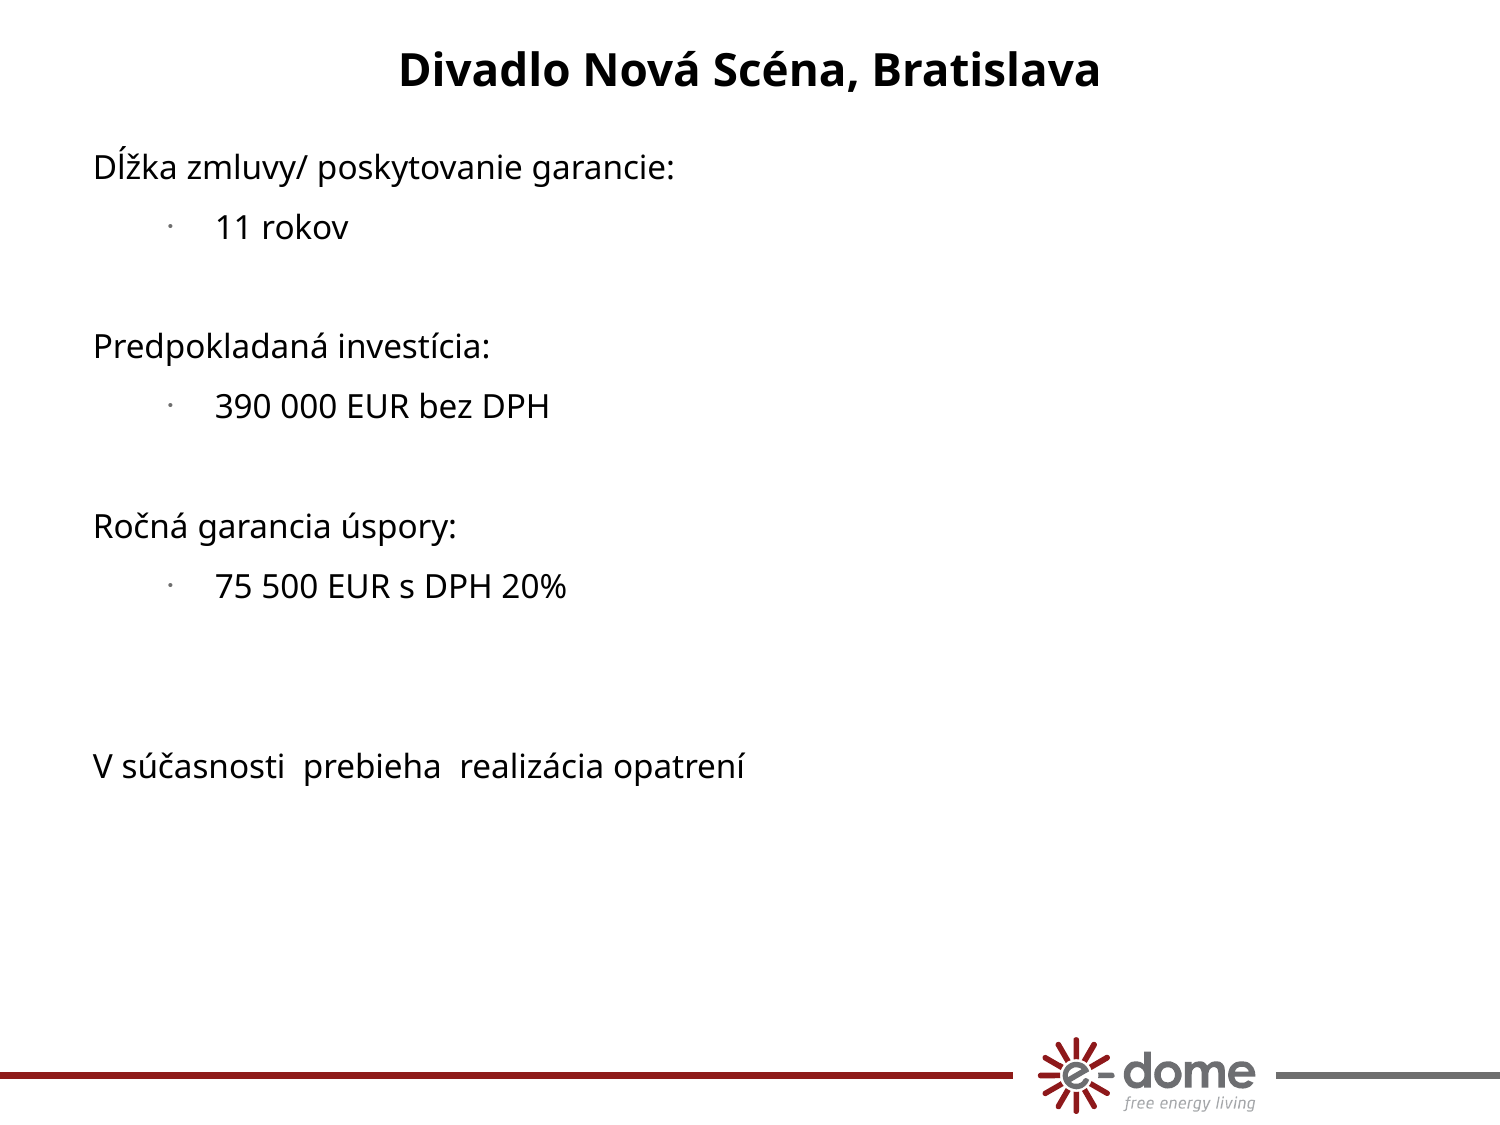

Divadlo Nová Scéna, Bratislava
Dĺžka zmluvy/ poskytovanie garancie:
11 rokov
Predpokladaná investícia:
390 000 EUR bez DPH
Ročná garancia úspory:
75 500 EUR s DPH 20%
V súčasnosti prebieha realizácia opatrení